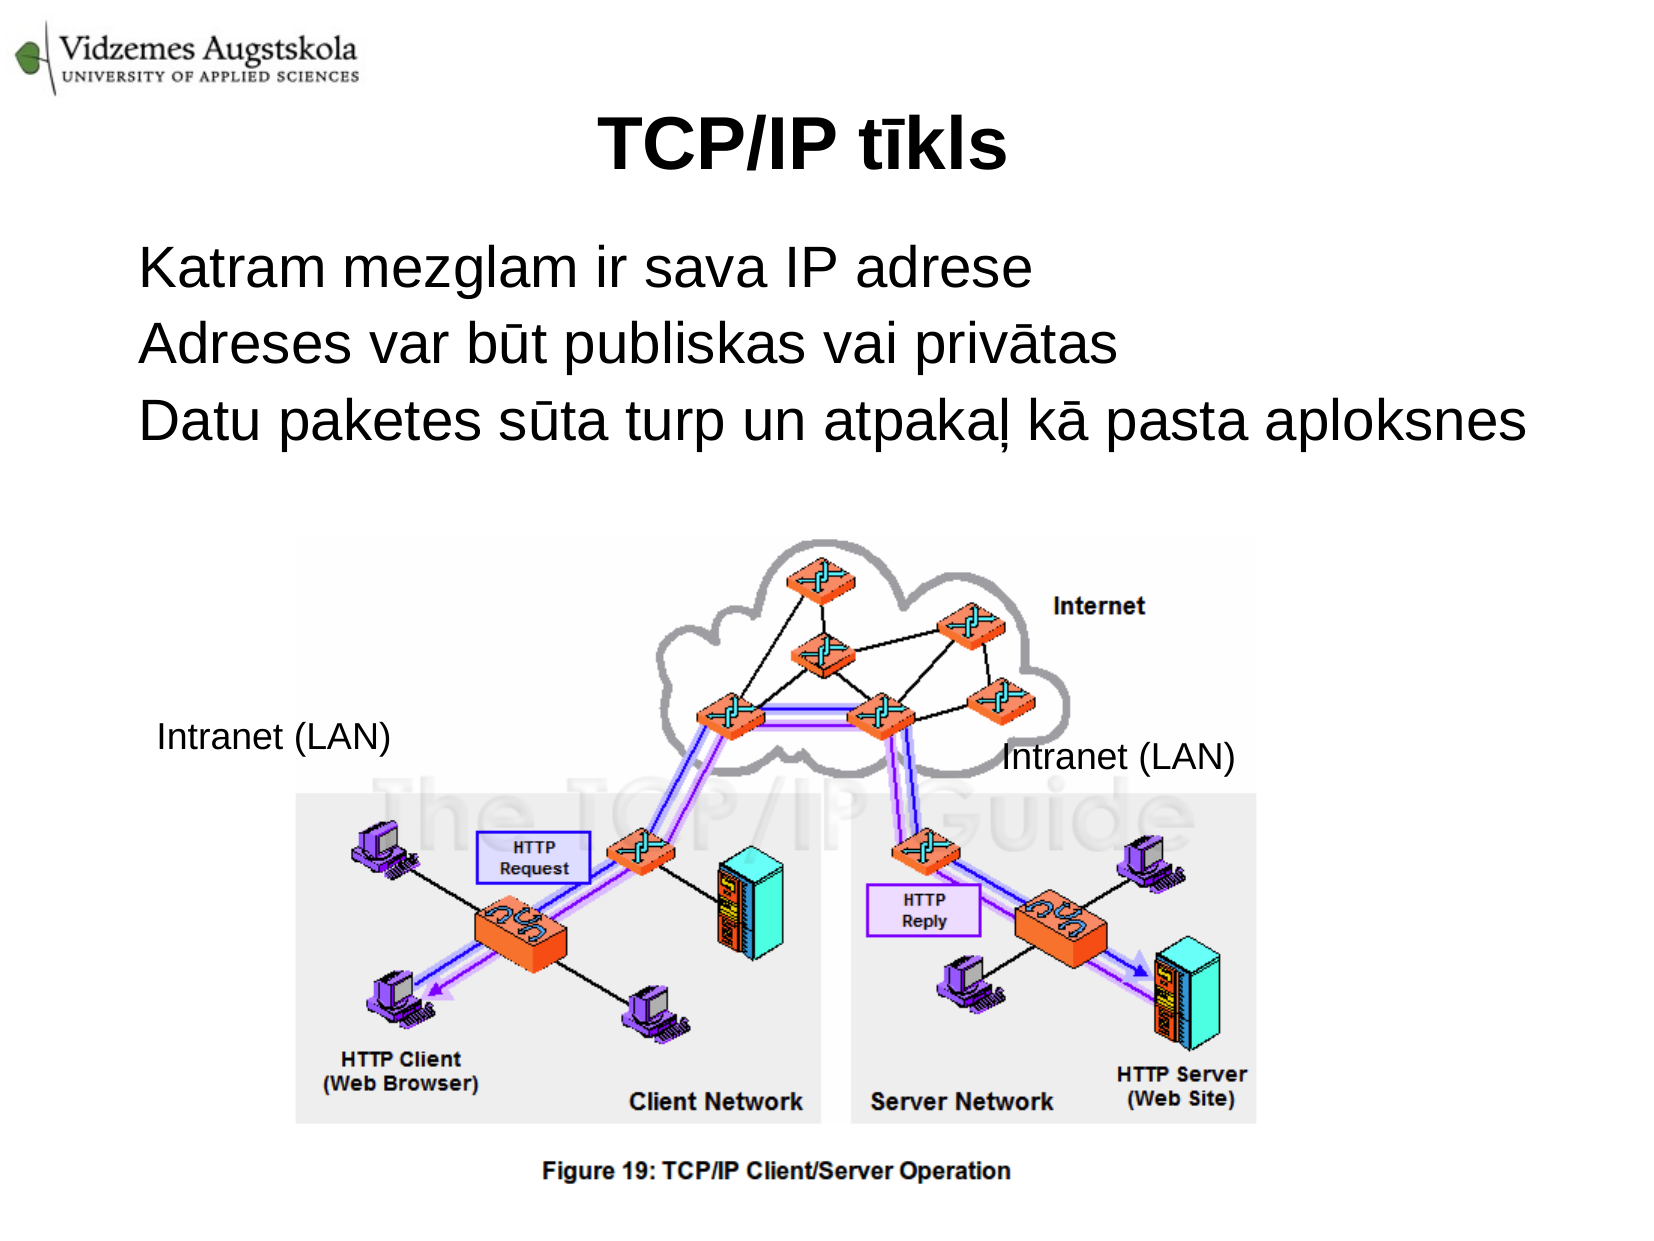

# TCP/IP tīkls
Katram mezglam ir sava IP adrese
Adreses var būt publiskas vai privātas
Datu paketes sūta turp un atpakaļ kā pasta aploksnes
Intranet (LAN)
Intranet (LAN)